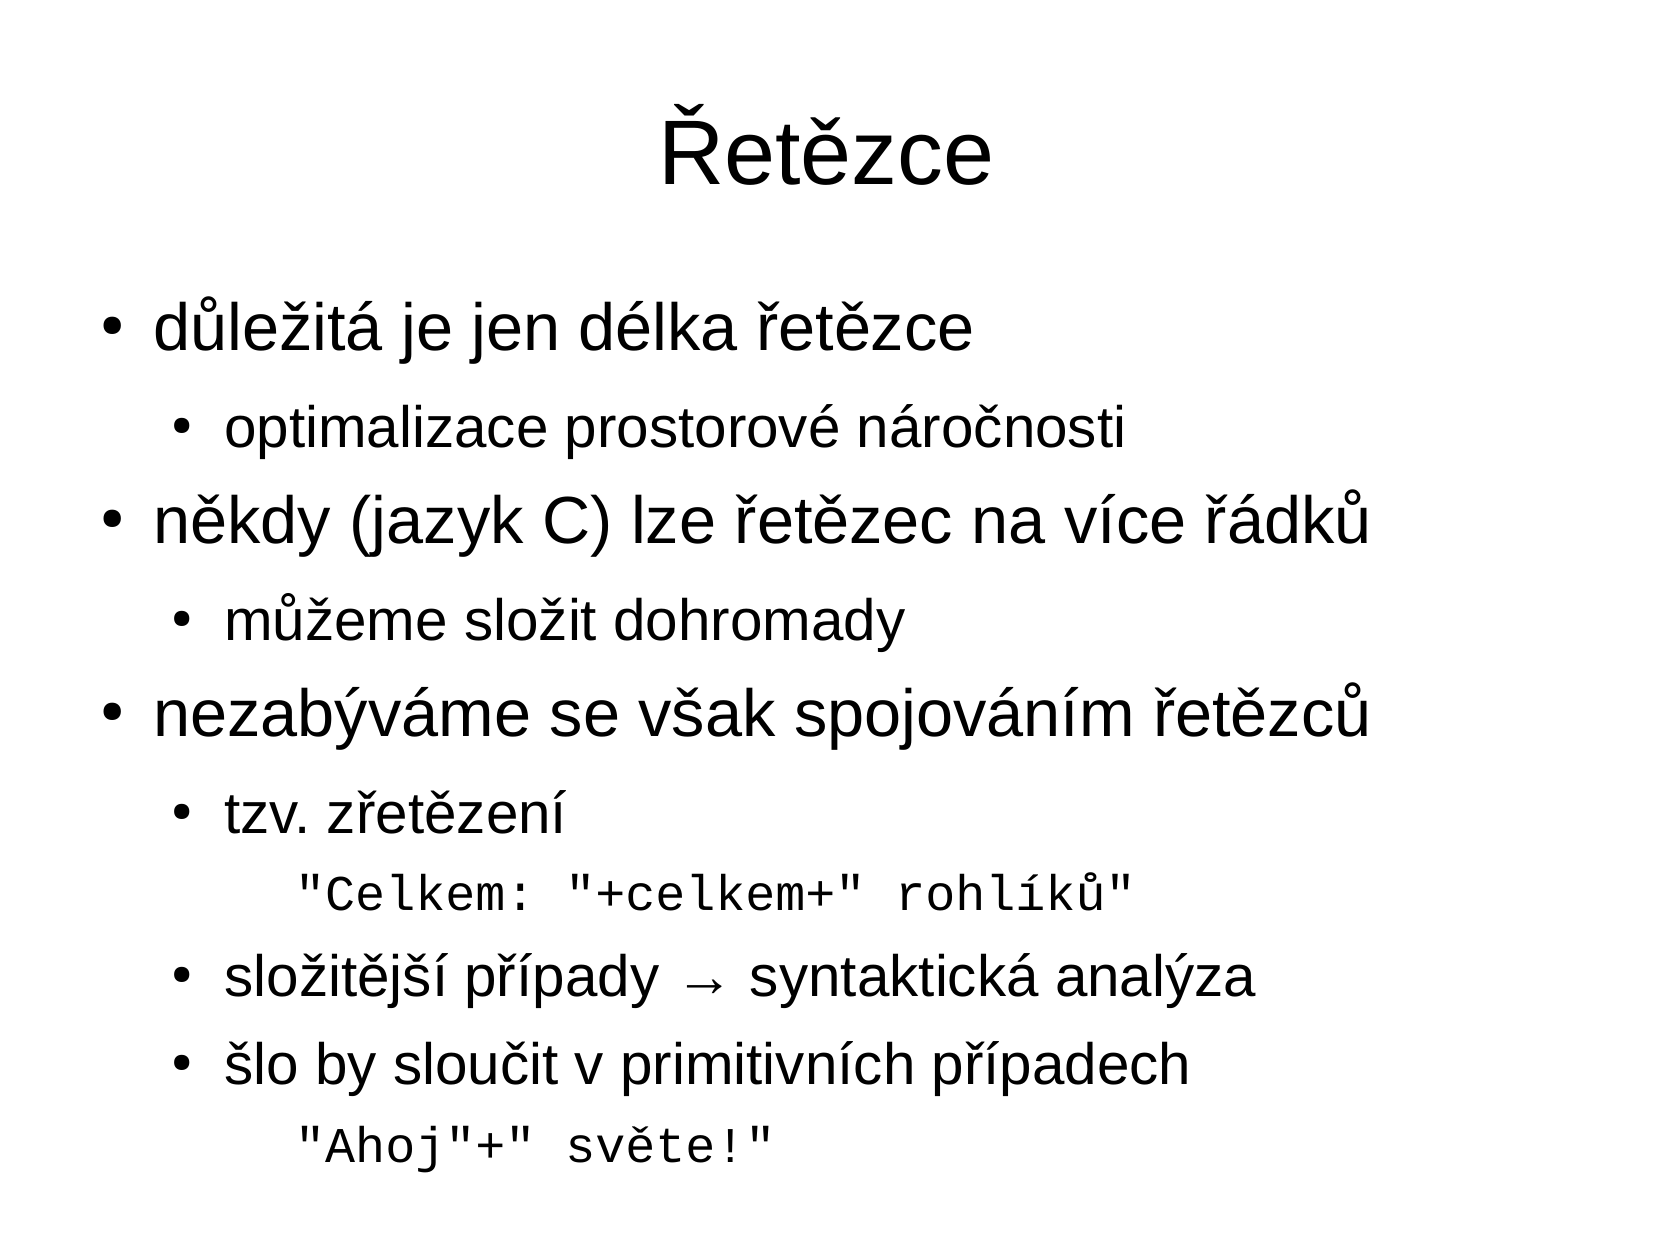

# Řetězce
důležitá je jen délka řetězce
optimalizace prostorové náročnosti
někdy (jazyk C) lze řetězec na více řádků
můžeme složit dohromady
nezabýváme se však spojováním řetězců
tzv. zřetězení
"Celkem: "+celkem+" rohlíků"
složitější případy → syntaktická analýza
šlo by sloučit v primitivních případech
"Ahoj"+" světe!"